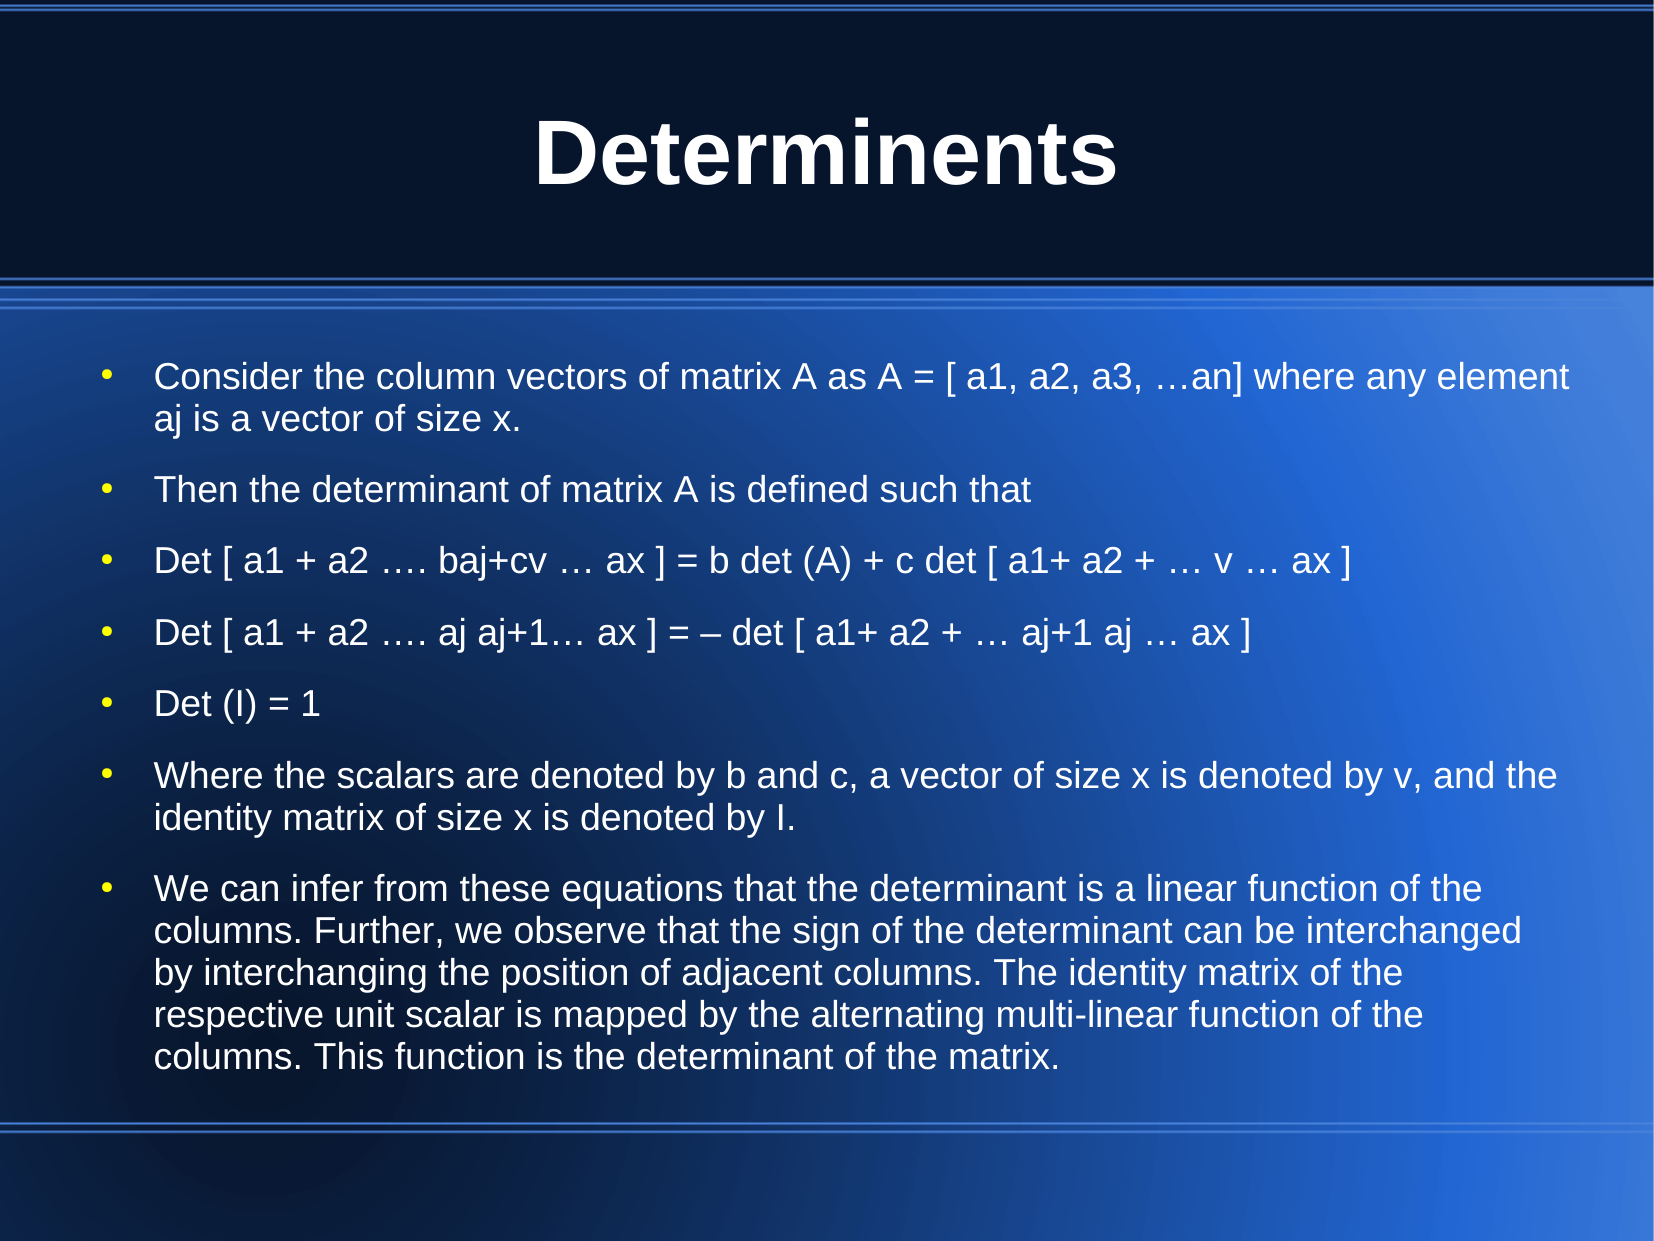

# Determinents
Consider the column vectors of matrix A as A = [ a1, a2, a3, …an] where any element aj is a vector of size x.
Then the determinant of matrix A is defined such that
Det [ a1 + a2 …. baj+cv … ax ] = b det (A) + c det [ a1+ a2 + … v … ax ]
Det [ a1 + a2 …. aj aj+1… ax ] = – det [ a1+ a2 + … aj+1 aj … ax ]
Det (I) = 1
Where the scalars are denoted by b and c, a vector of size x is denoted by v, and the identity matrix of size x is denoted by I.
We can infer from these equations that the determinant is a linear function of the columns. Further, we observe that the sign of the determinant can be interchanged by interchanging the position of adjacent columns. The identity matrix of the respective unit scalar is mapped by the alternating multi-linear function of the columns. This function is the determinant of the matrix.